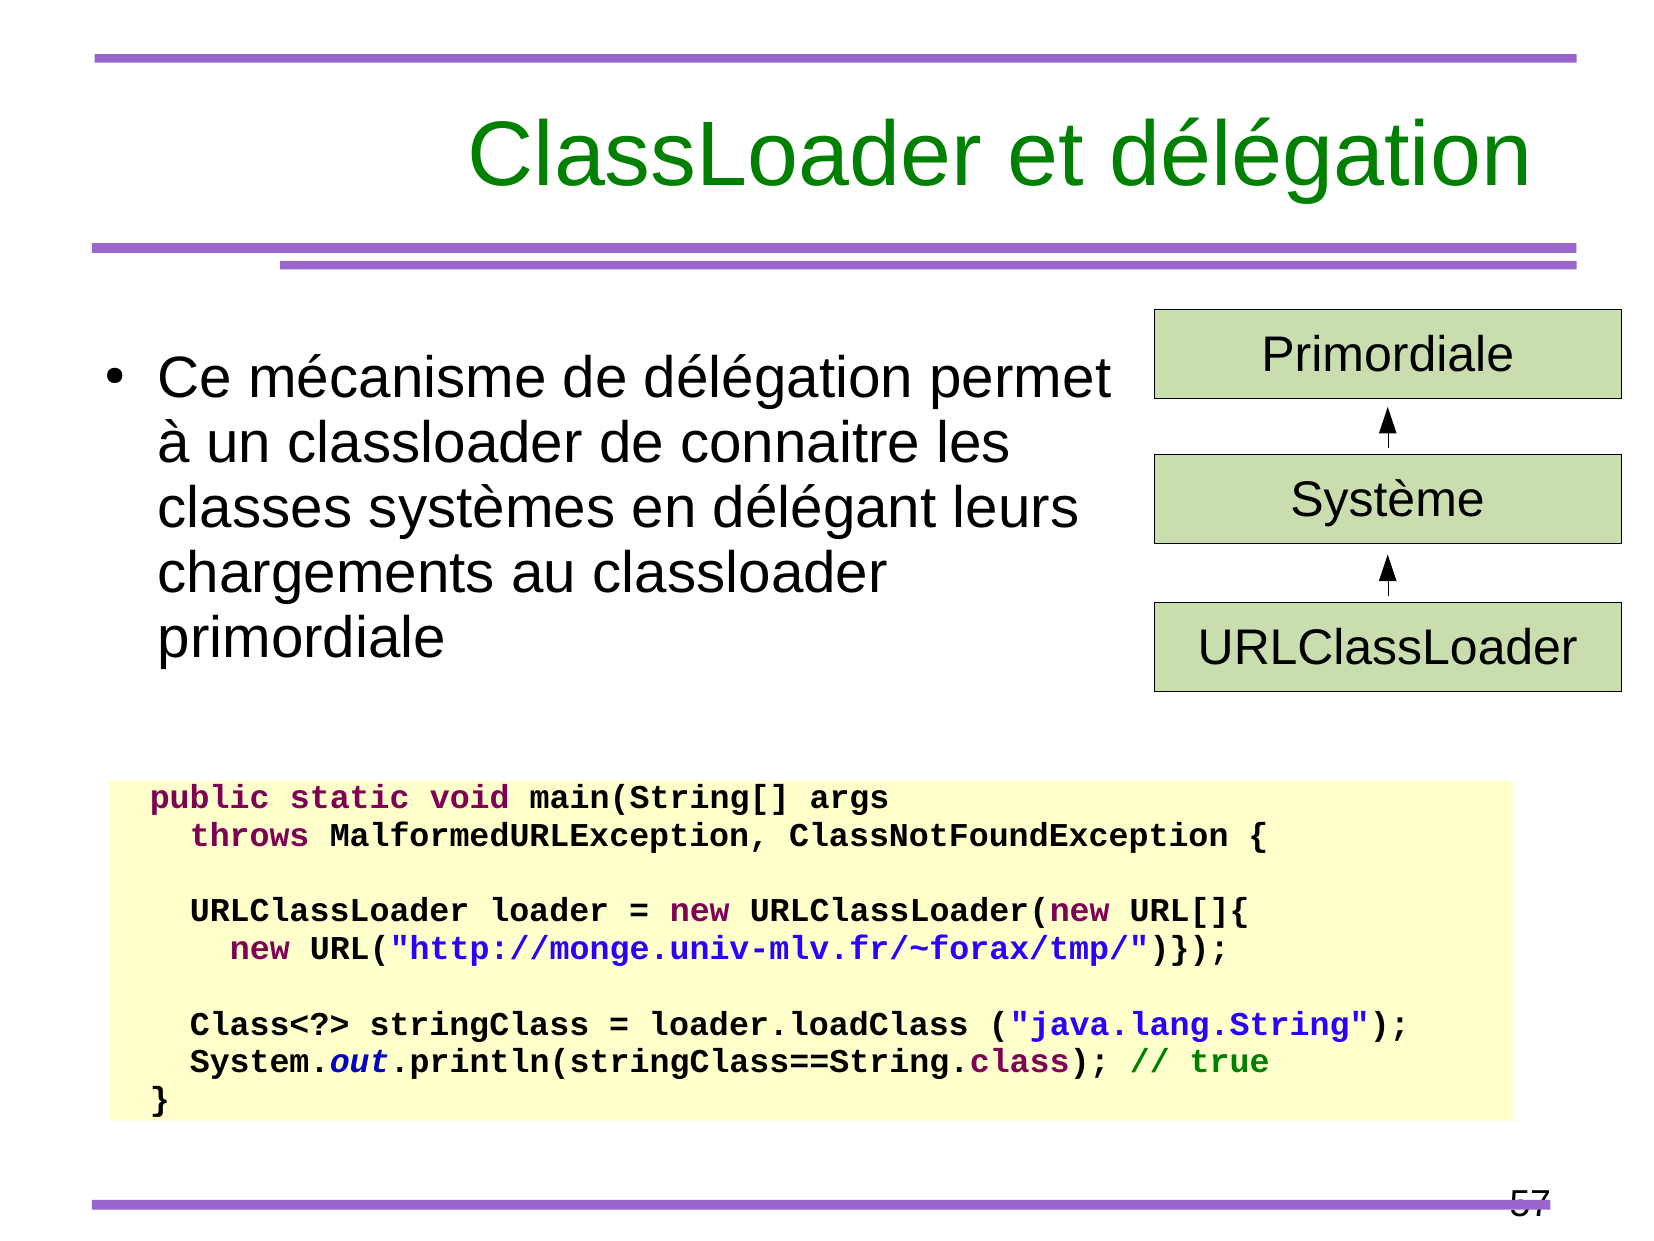

# ClassLoader et délégation
Primordiale
Ce mécanisme de délégation permet
à un classloader de connaitre les
classes systèmes en délégant leurs
chargements au classloader
primordiale
Système
URLClassLoader
 public static void main(String[] args
 throws MalformedURLException, ClassNotFoundException {
 URLClassLoader loader = new URLClassLoader(new URL[]{
 new URL("http://monge.univ-mlv.fr/~forax/tmp/")});
 Class<?> stringClass = loader.loadClass ("java.lang.String");
 System.out.println(stringClass==String.class); // true
 }